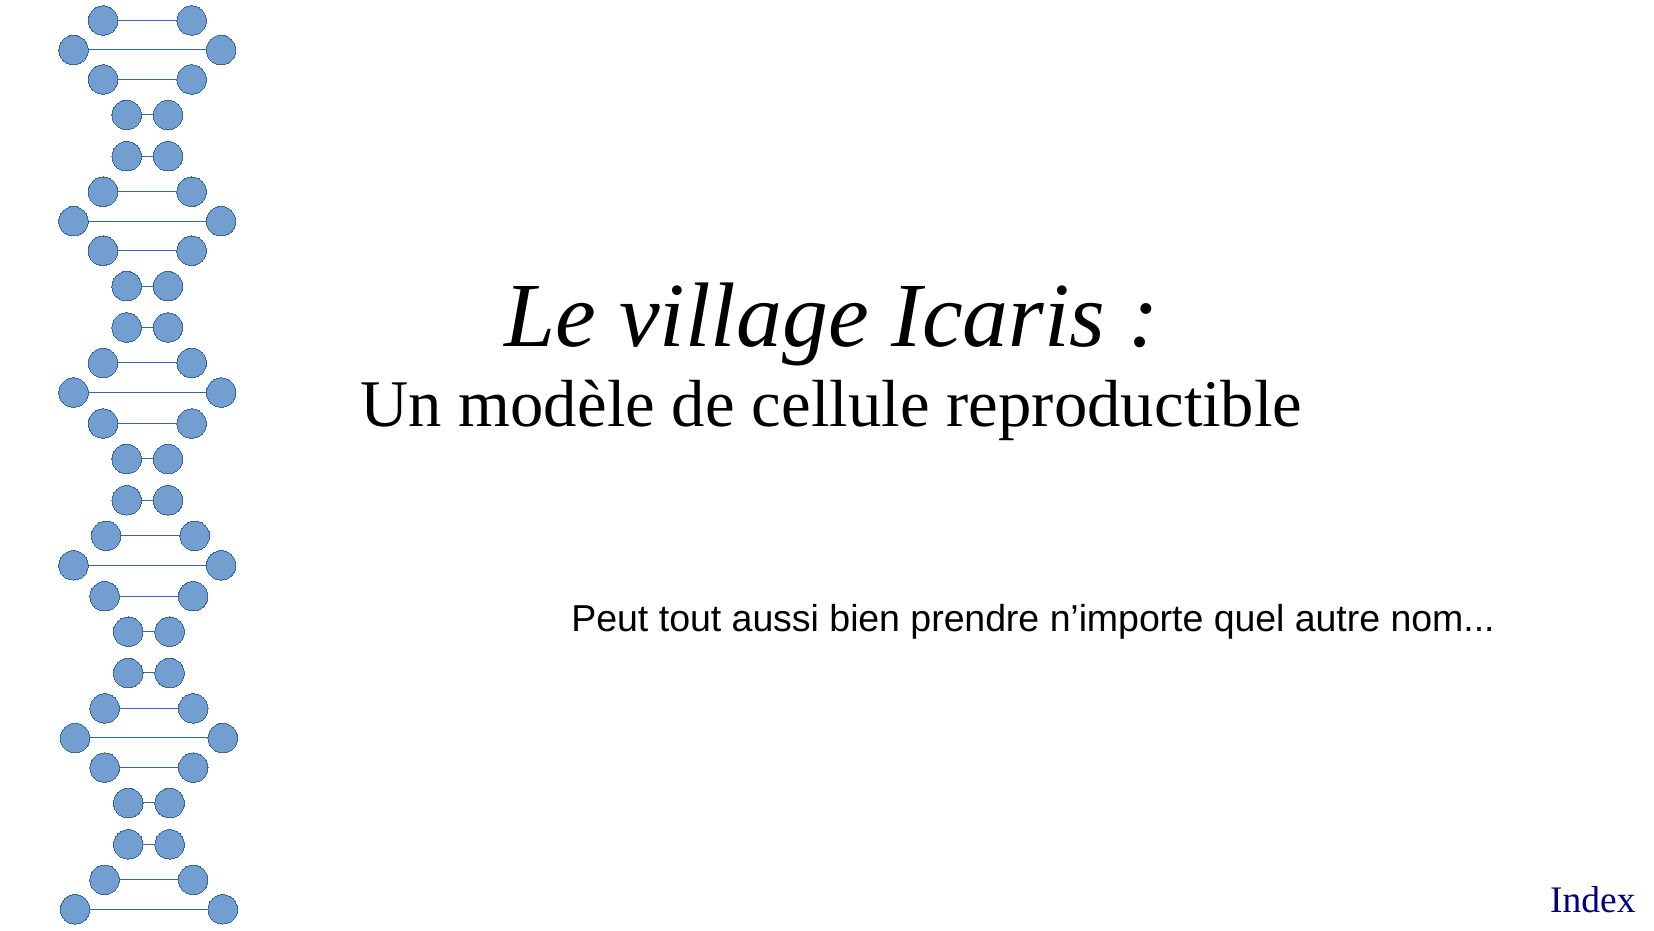

Le village Icaris :
Un modèle de cellule reproductible
Peut tout aussi bien prendre n’importe quel autre nom...